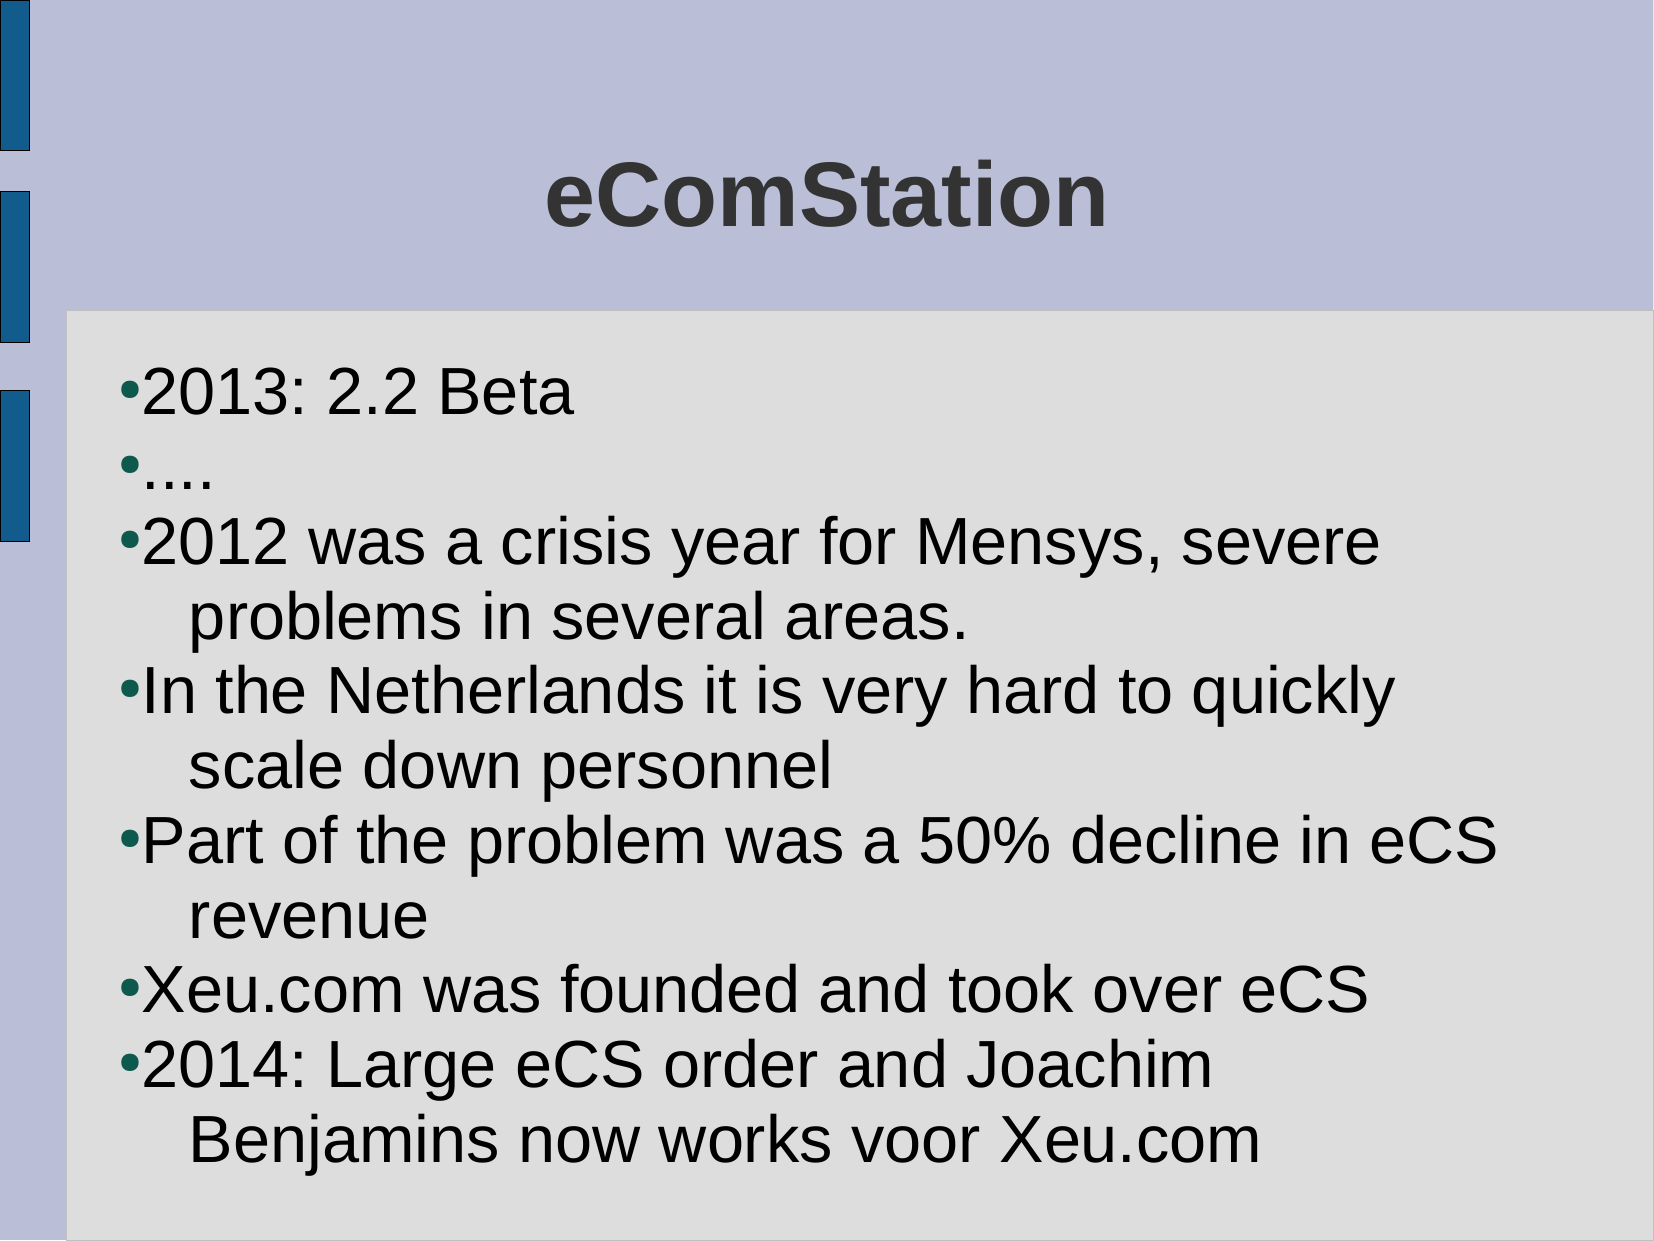

# eComStation
2013: 2.2 Beta
....
2012 was a crisis year for Mensys, severe problems in several areas.
In the Netherlands it is very hard to quickly scale down personnel
Part of the problem was a 50% decline in eCS revenue
Xeu.com was founded and took over eCS
2014: Large eCS order and Joachim Benjamins now works voor Xeu.com